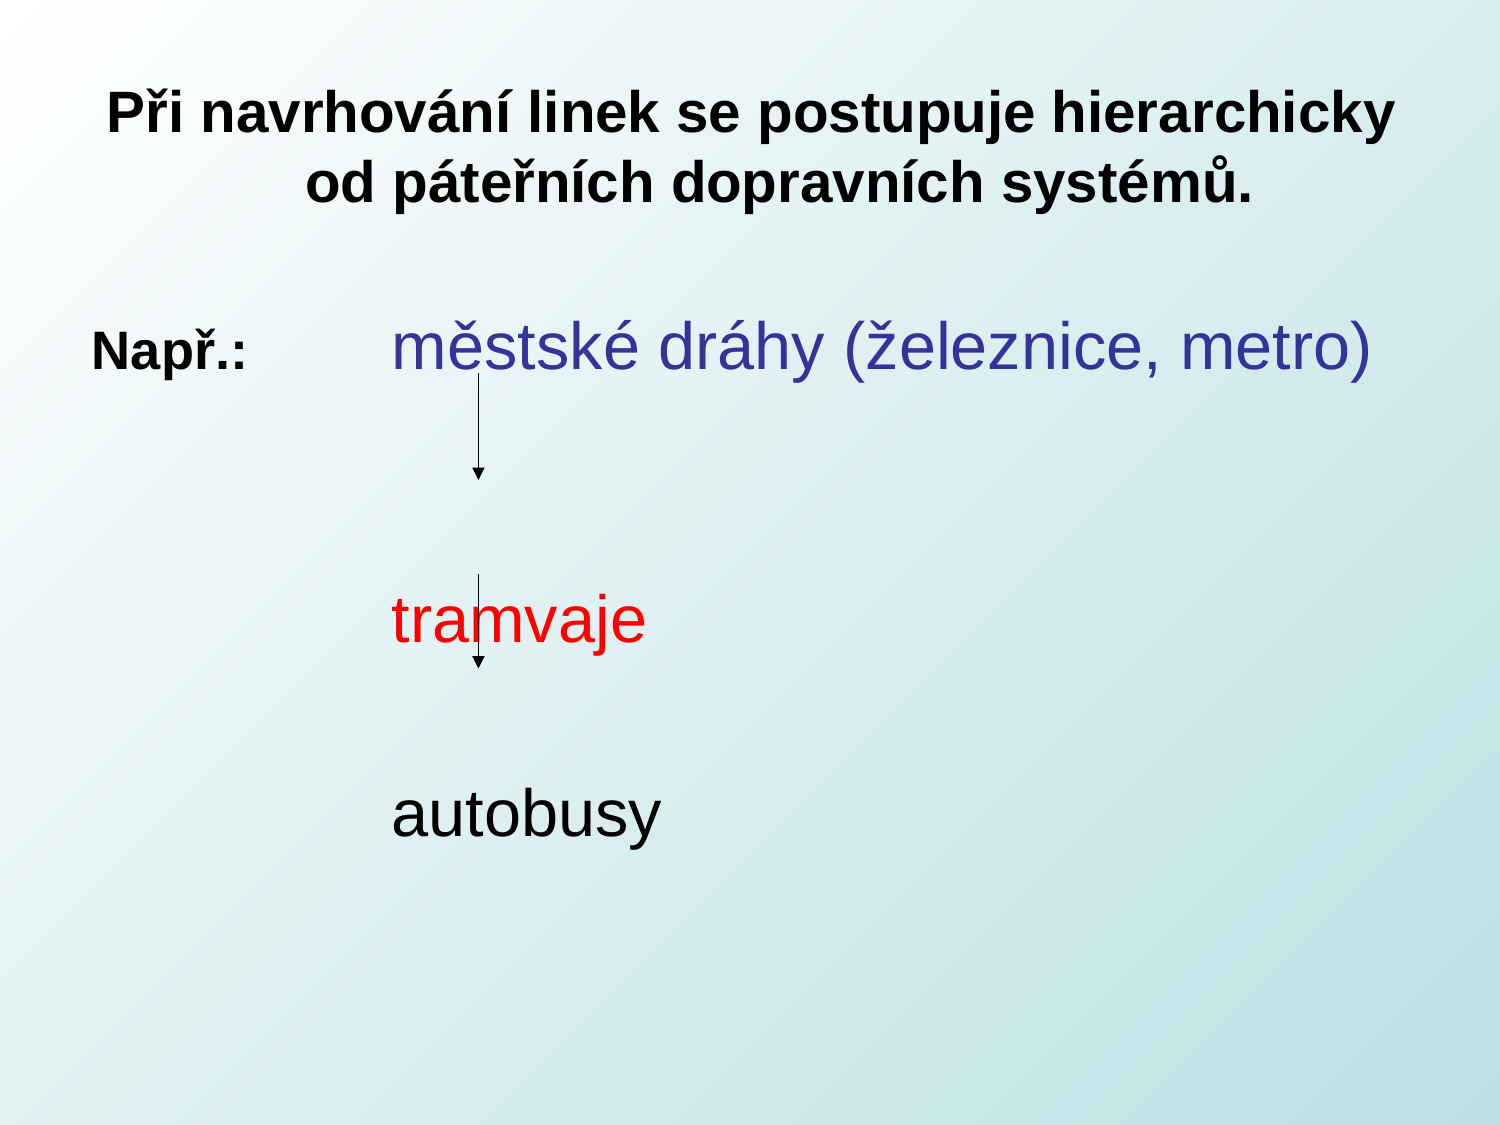

# Při navrhování linek se postupuje hierarchicky od páteřních dopravních systémů.
Např.: 	městské dráhy (železnice, metro)
 	tramvaje
 	autobusy